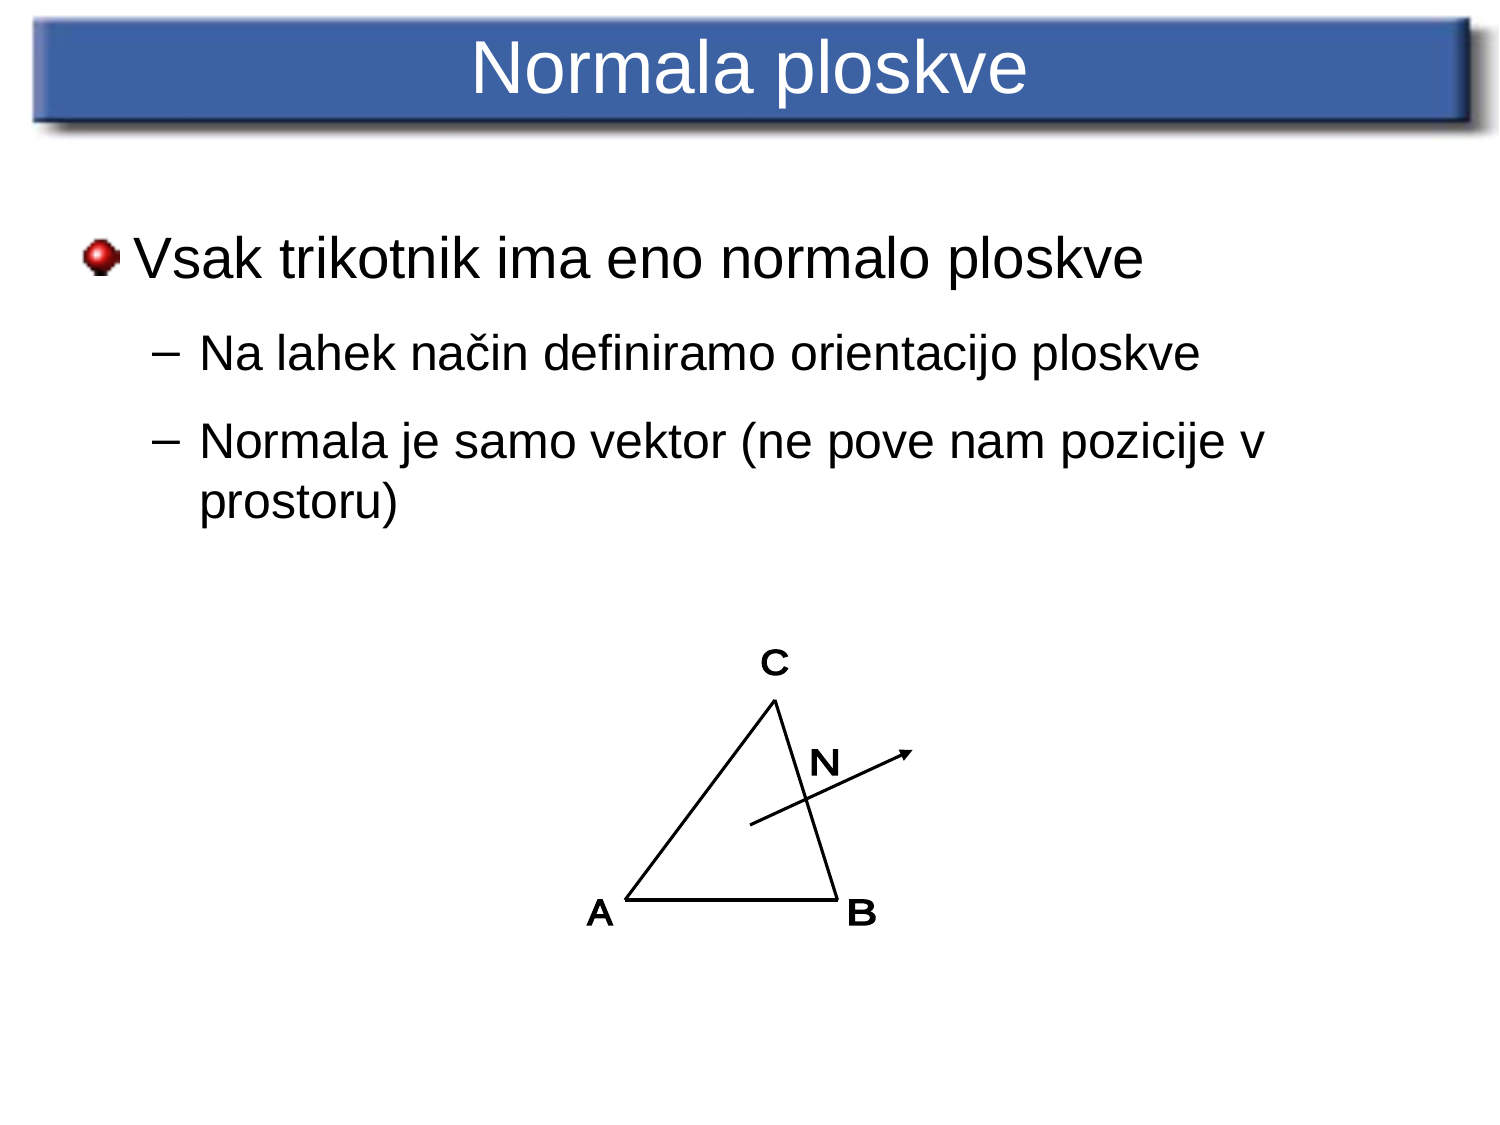

# Normala ploskve
Vsak trikotnik ima eno normalo ploskve
Na lahek način definiramo orientacijo ploskve
Normala je samo vektor (ne pove nam pozicije v prostoru)
C
N
A
B